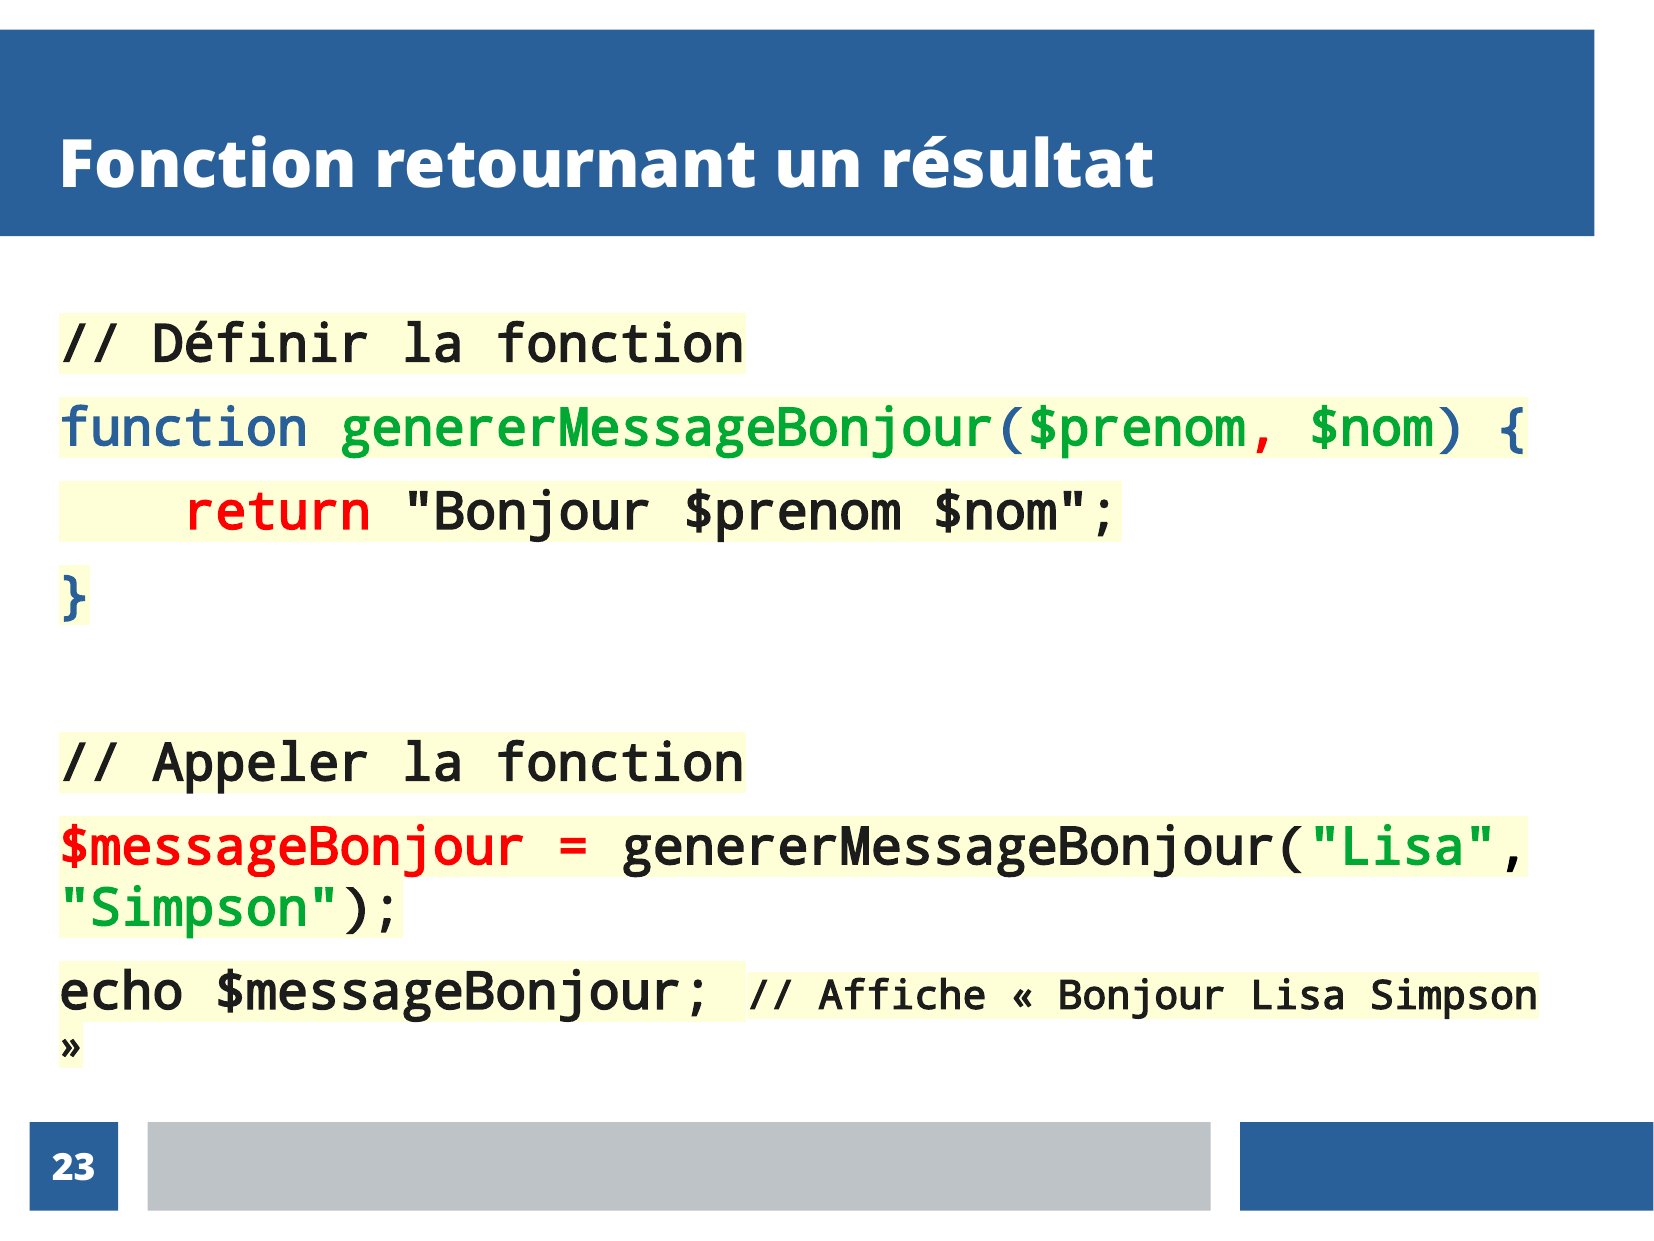

# Fonction retournant un résultat
// Définir la fonction
function genererMessageBonjour($prenom, $nom) {
 return "Bonjour $prenom $nom";
}
// Appeler la fonction
$messageBonjour = genererMessageBonjour("Lisa", "Simpson");
echo $messageBonjour; // Affiche « Bonjour Lisa Simpson »
23